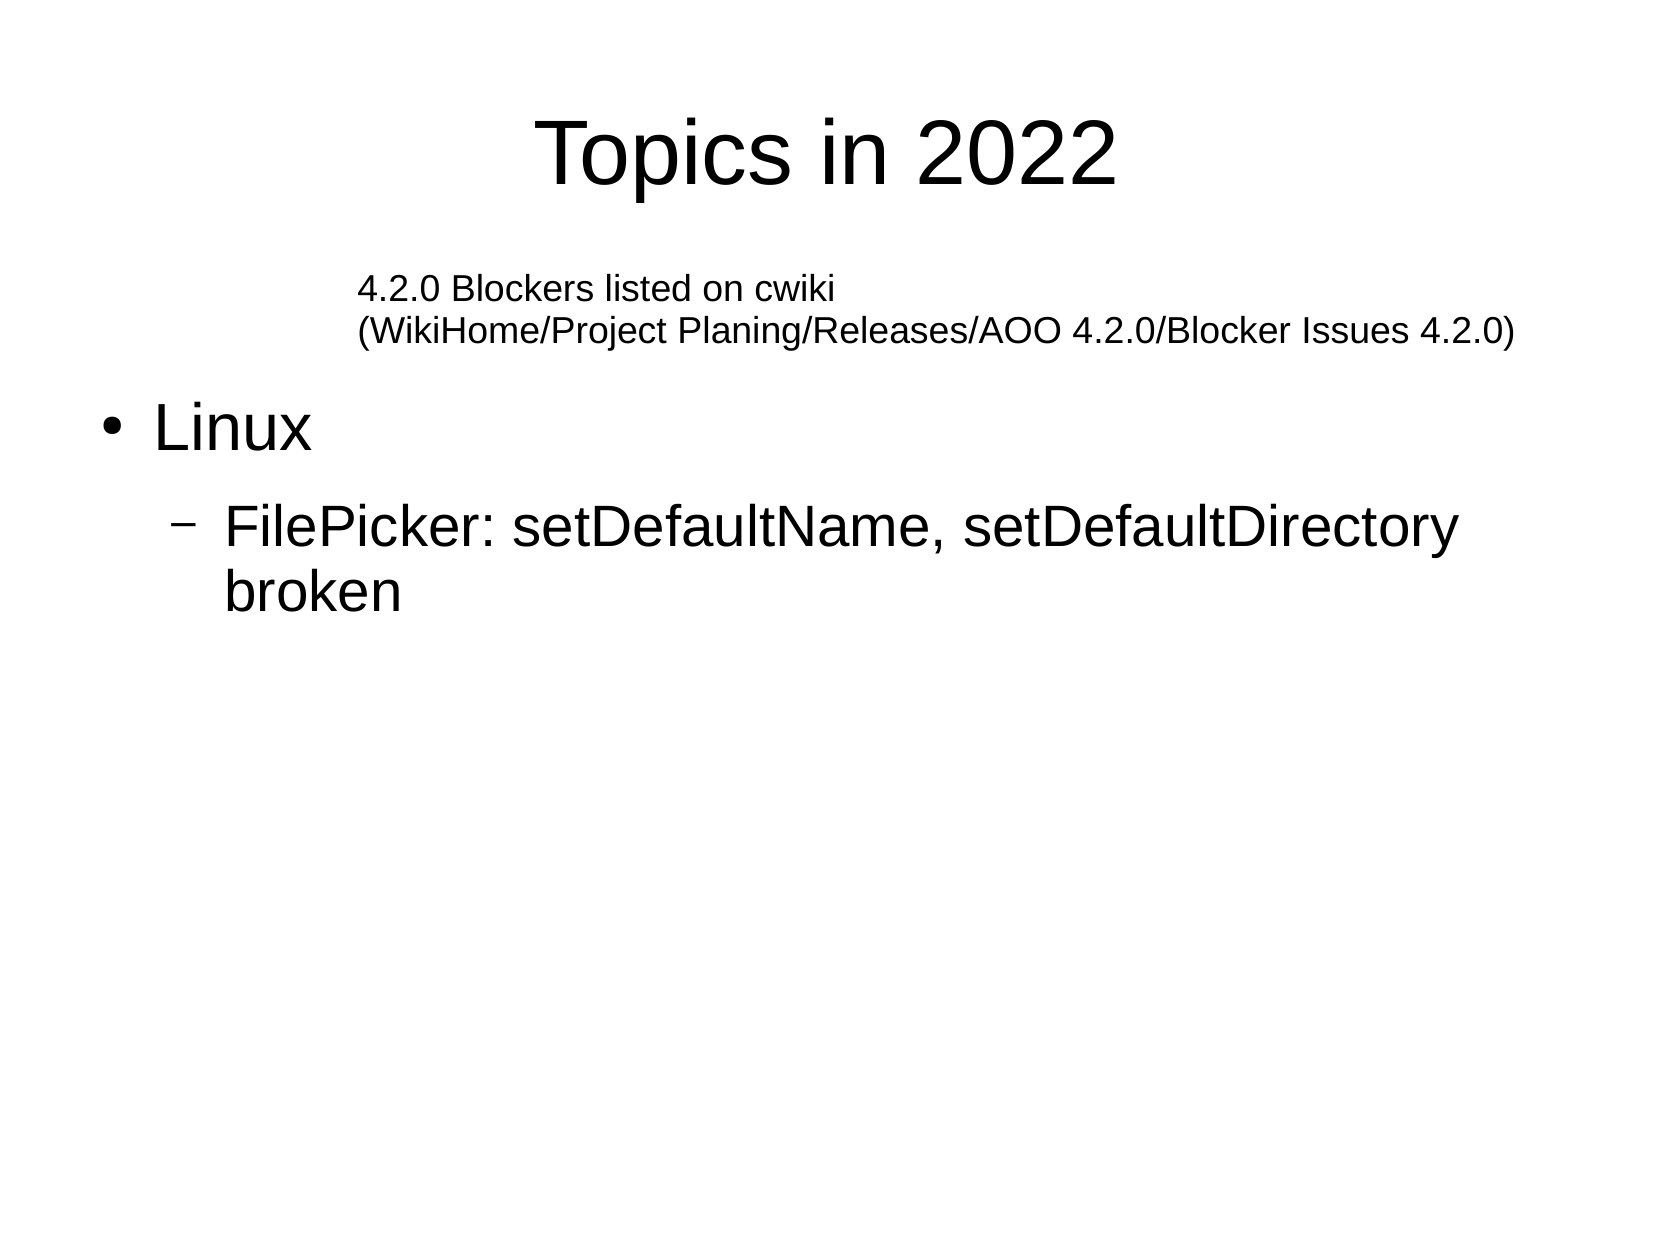

# Topics in 2022
4.2.0 Blockers listed on cwiki
(WikiHome/Project Planing/Releases/AOO 4.2.0/Blocker Issues 4.2.0)
Linux
FilePicker: setDefaultName, setDefaultDirectory broken